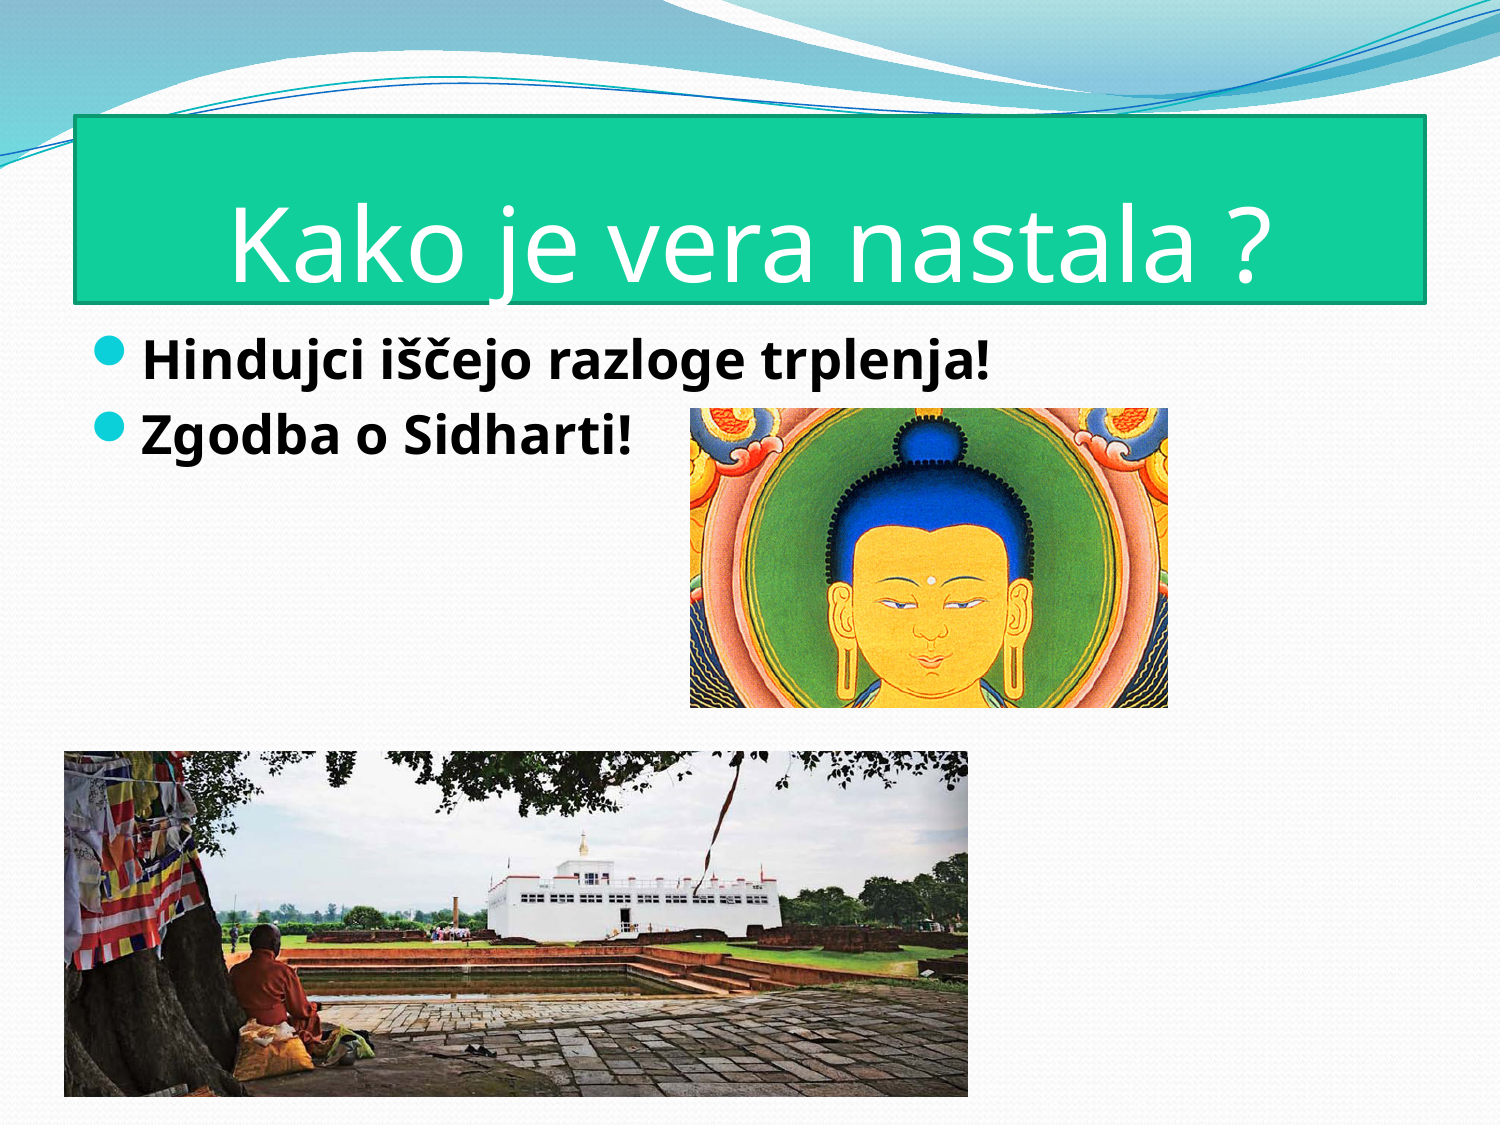

# Kako je vera nastala ?
Hindujci iščejo razloge trplenja!
Zgodba o Sidharti!